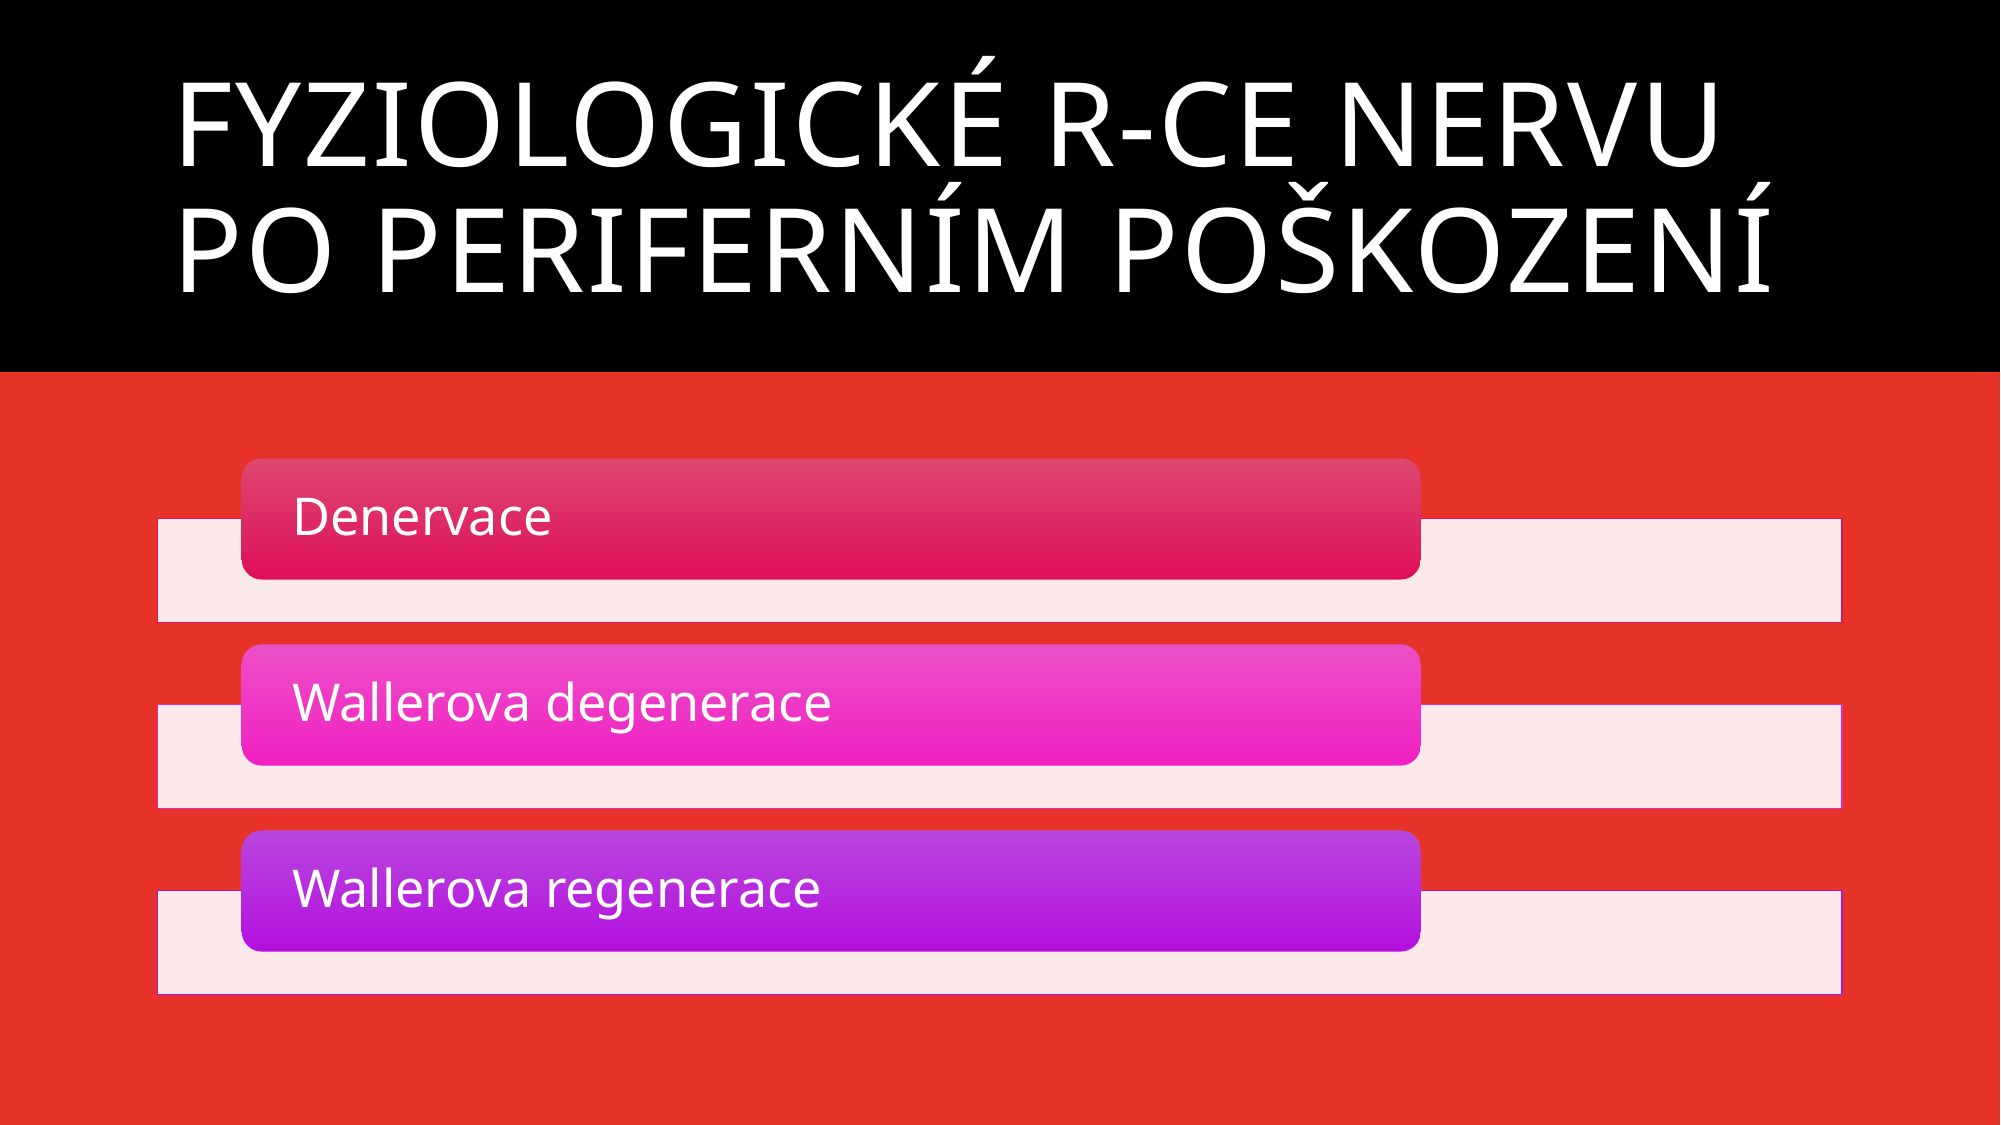

# FYZIOLOGICKÉ R-CE NERVU PO PERIFERNÍM POŠKOZENÍ
Denervace
Wallerova degenerace
Wallerova regenerace